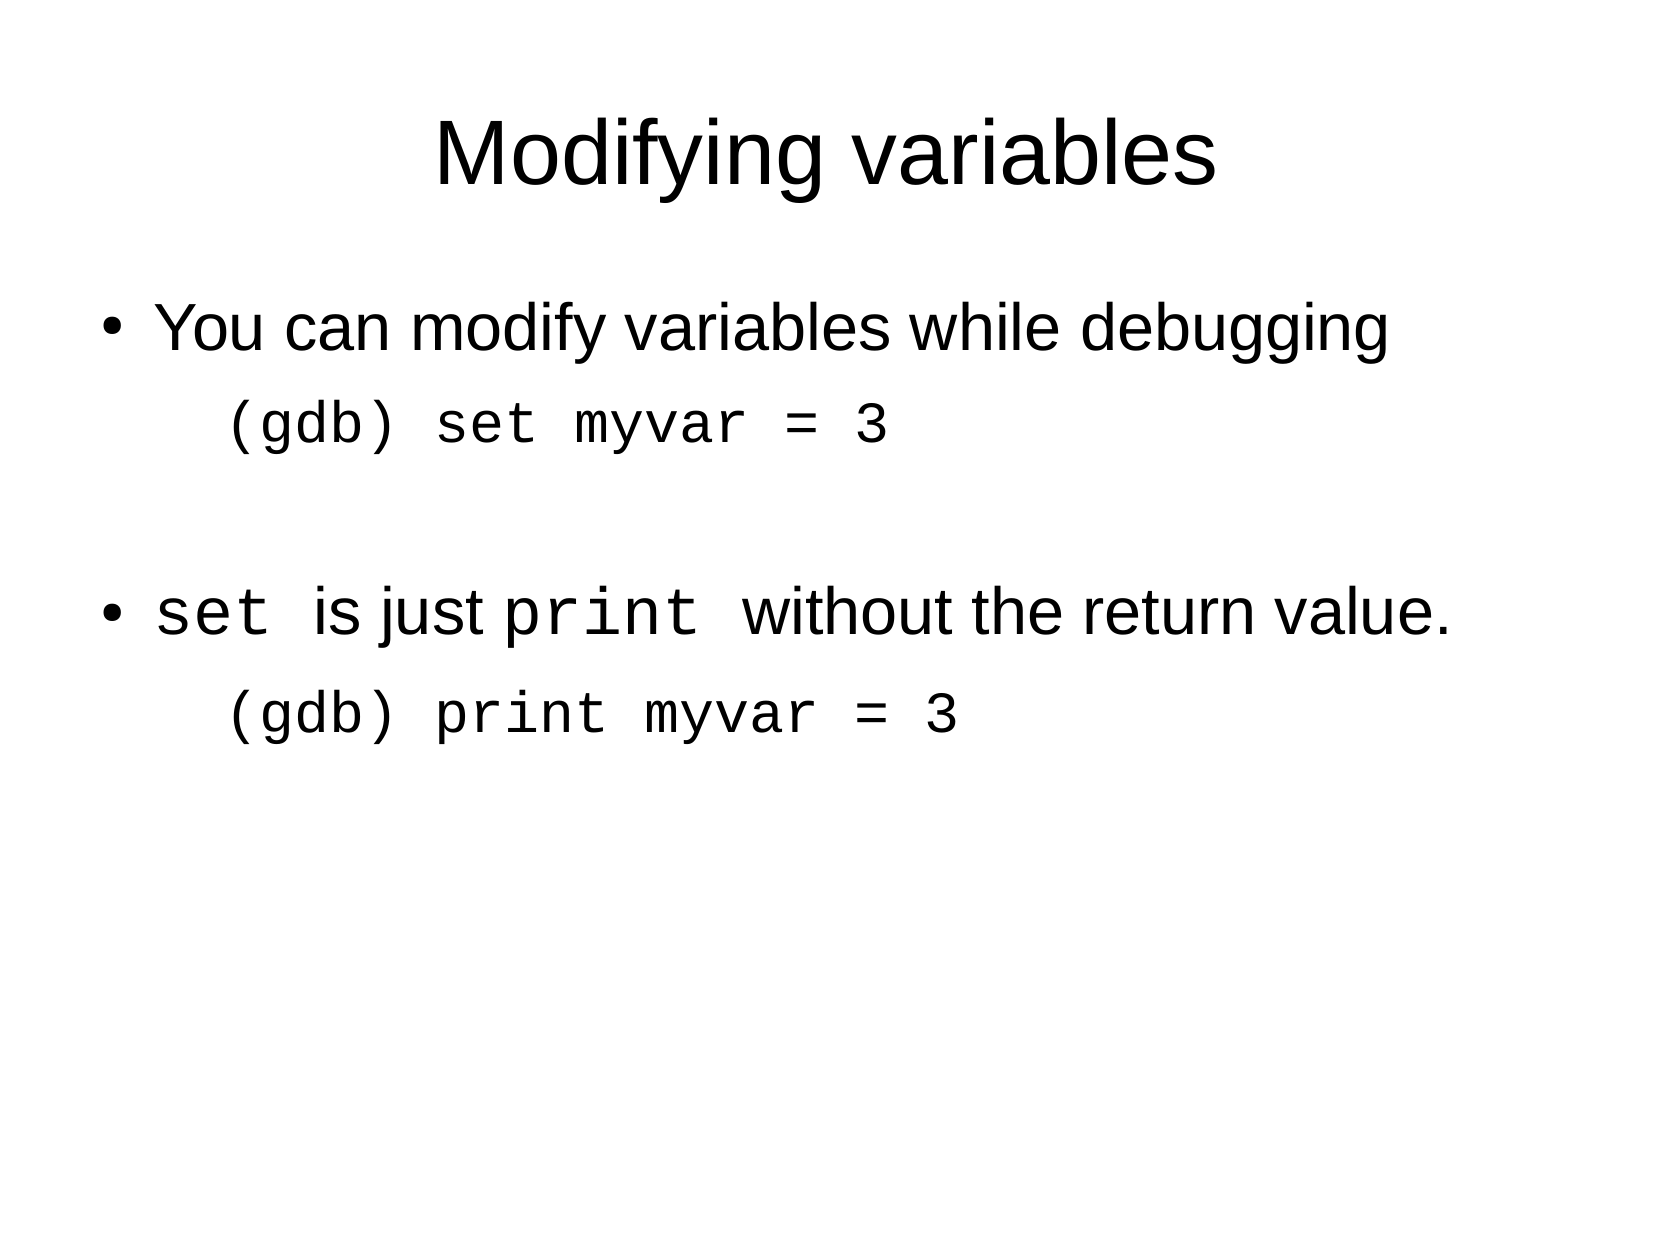

# Modifying variables
You can modify variables while debugging
(gdb) set myvar = 3
set is just print without the return value.
(gdb) print myvar = 3